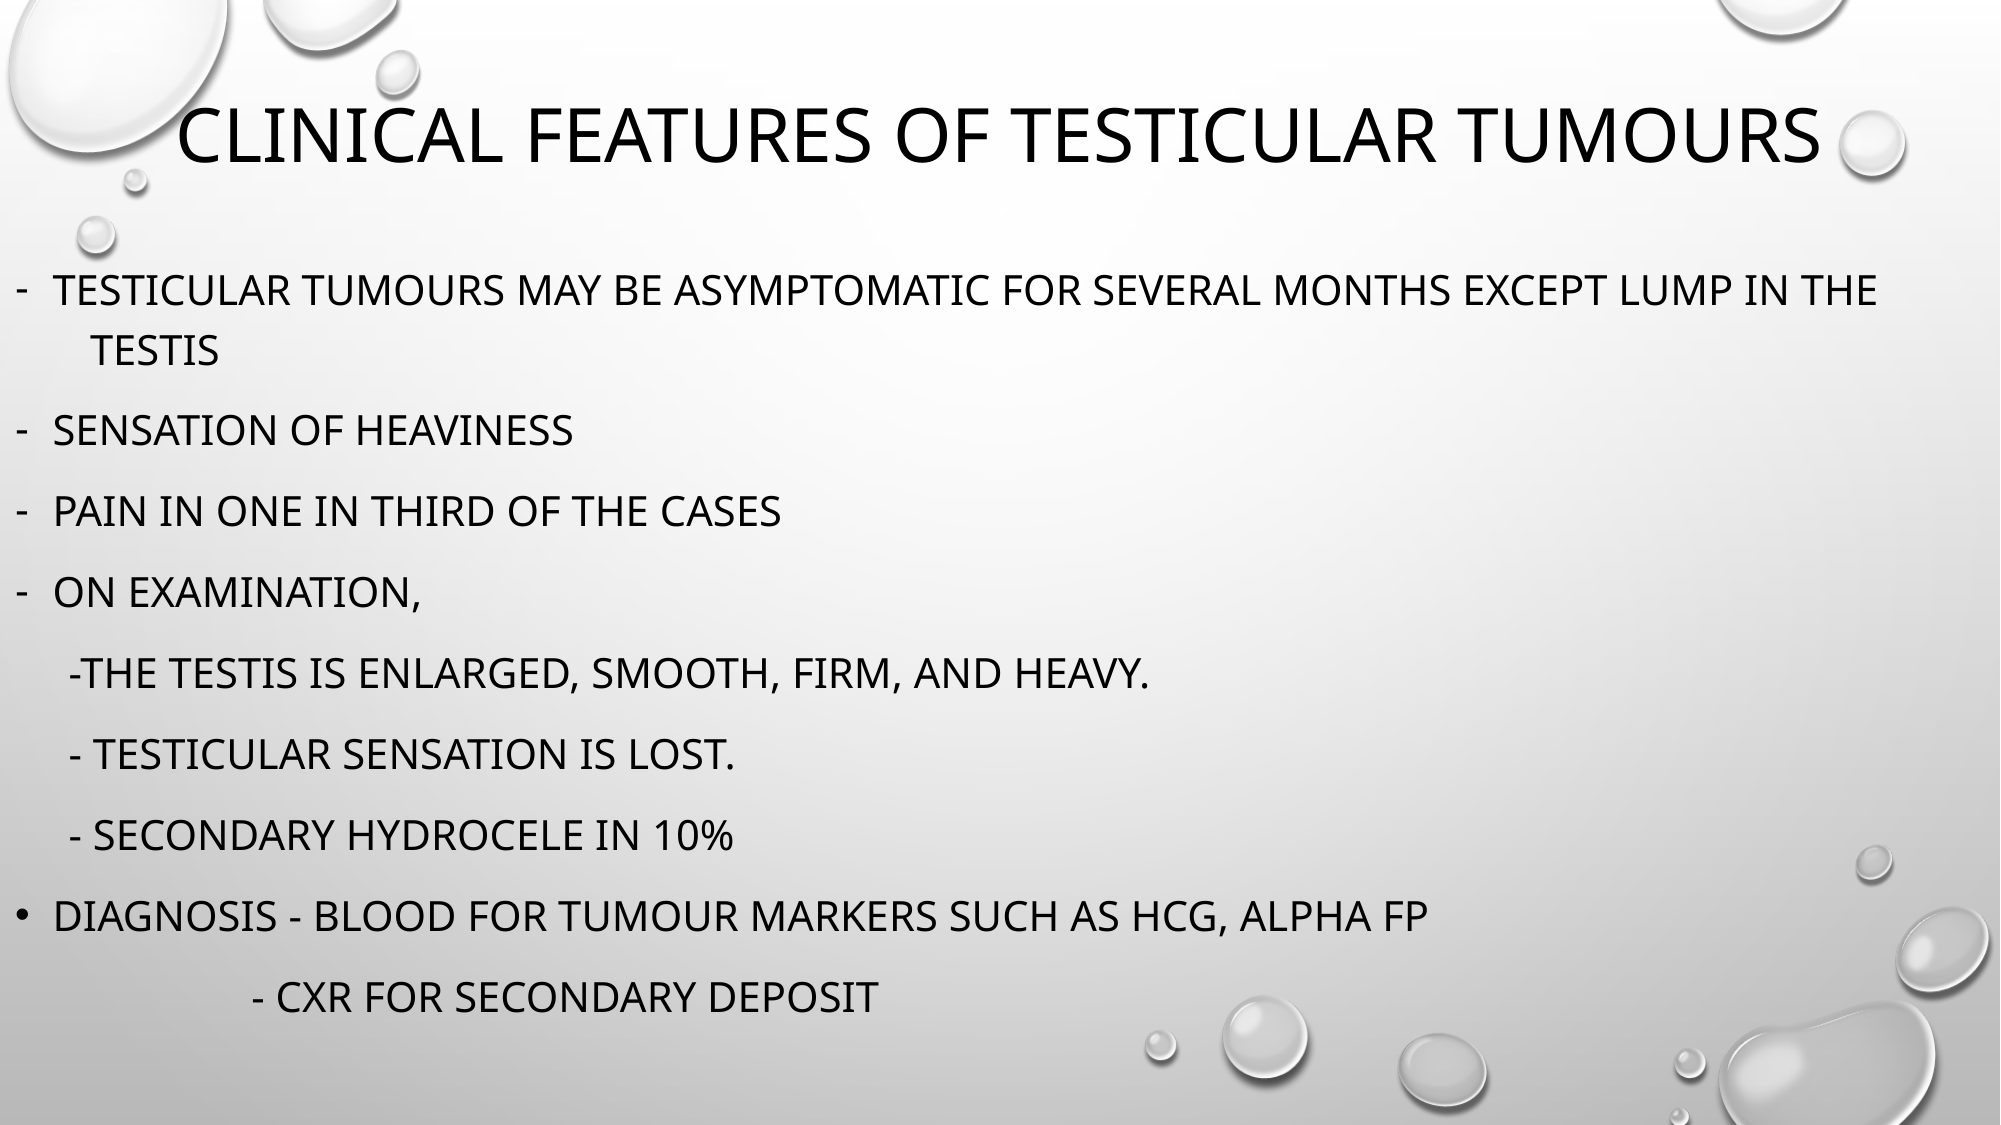

# Clinical features OF Testicular tumours
Testicular tumours may be asymptomatic for several months except lump in the testis
Sensation of heaviness
Pain in one IN third of the cases
On examination,
 -the testis is enlarged, smooth, firm, and heavy.
 - Testicular sensation is lost.
 - Secondary Hydrocele in 10%
Diagnosis - Blood for tumour markers such as HCG, Alpha FP
 - CXR for secondary deposit